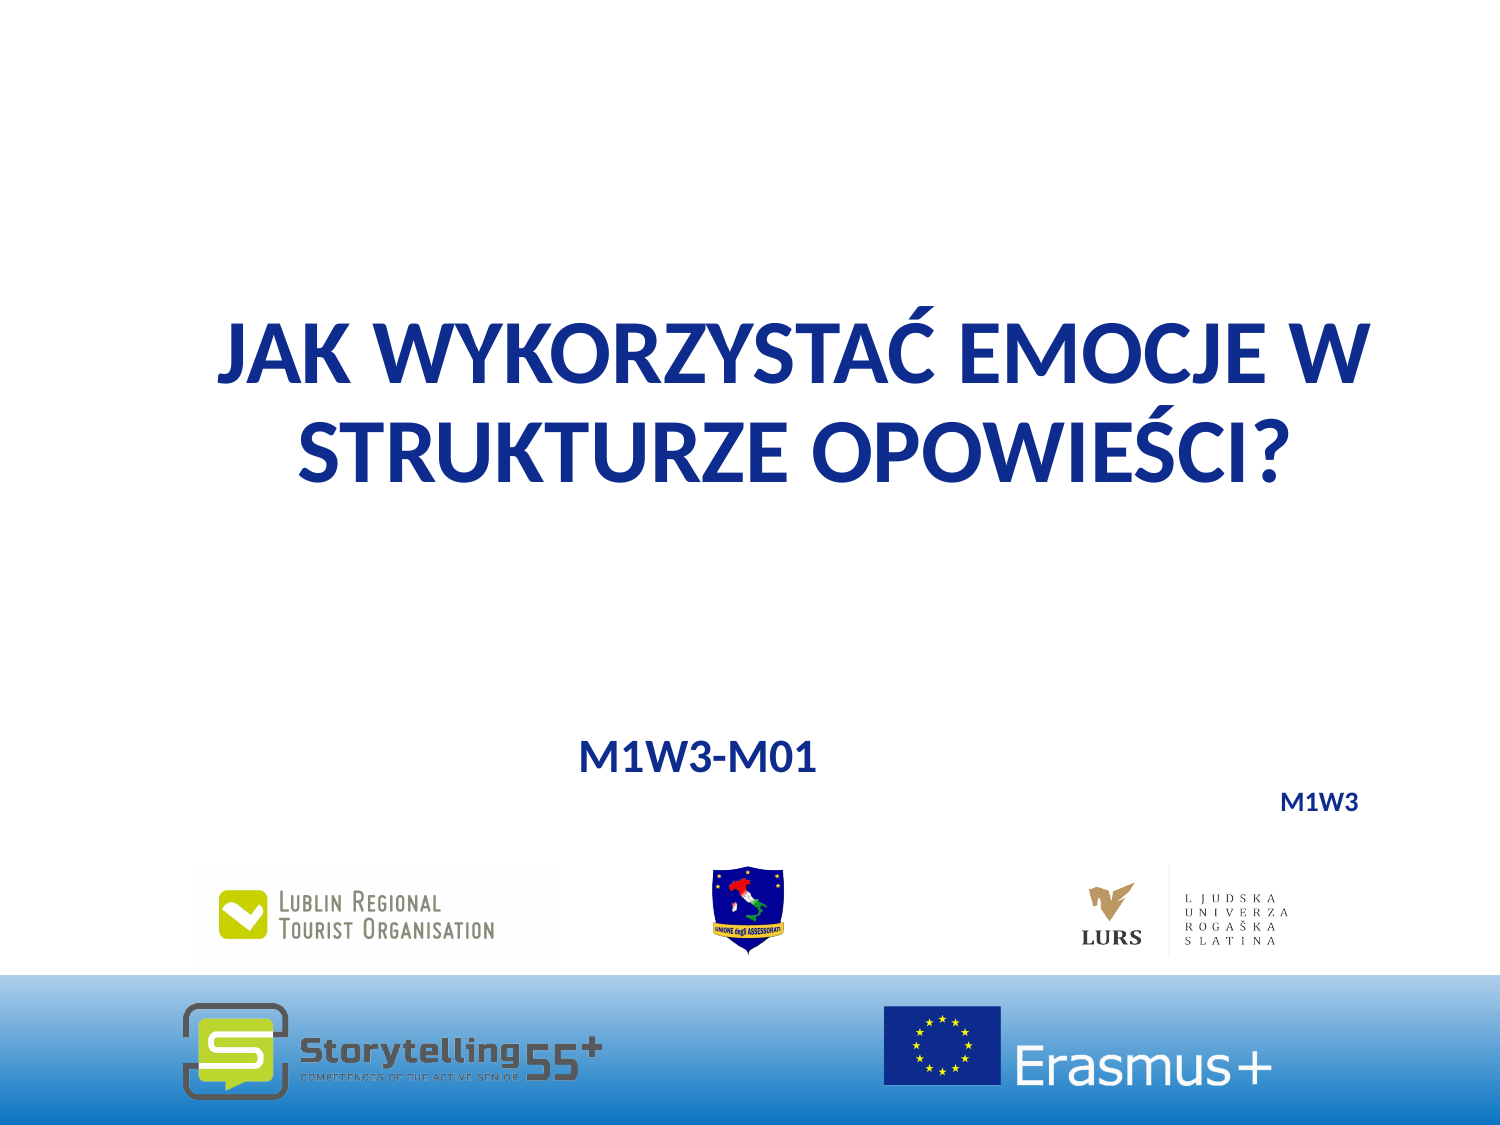

# JAK WYKORZYSTAĆ EMOCJE W STRUKTURZE OPOWIEŚCI?
M1W3-M01
M1W3